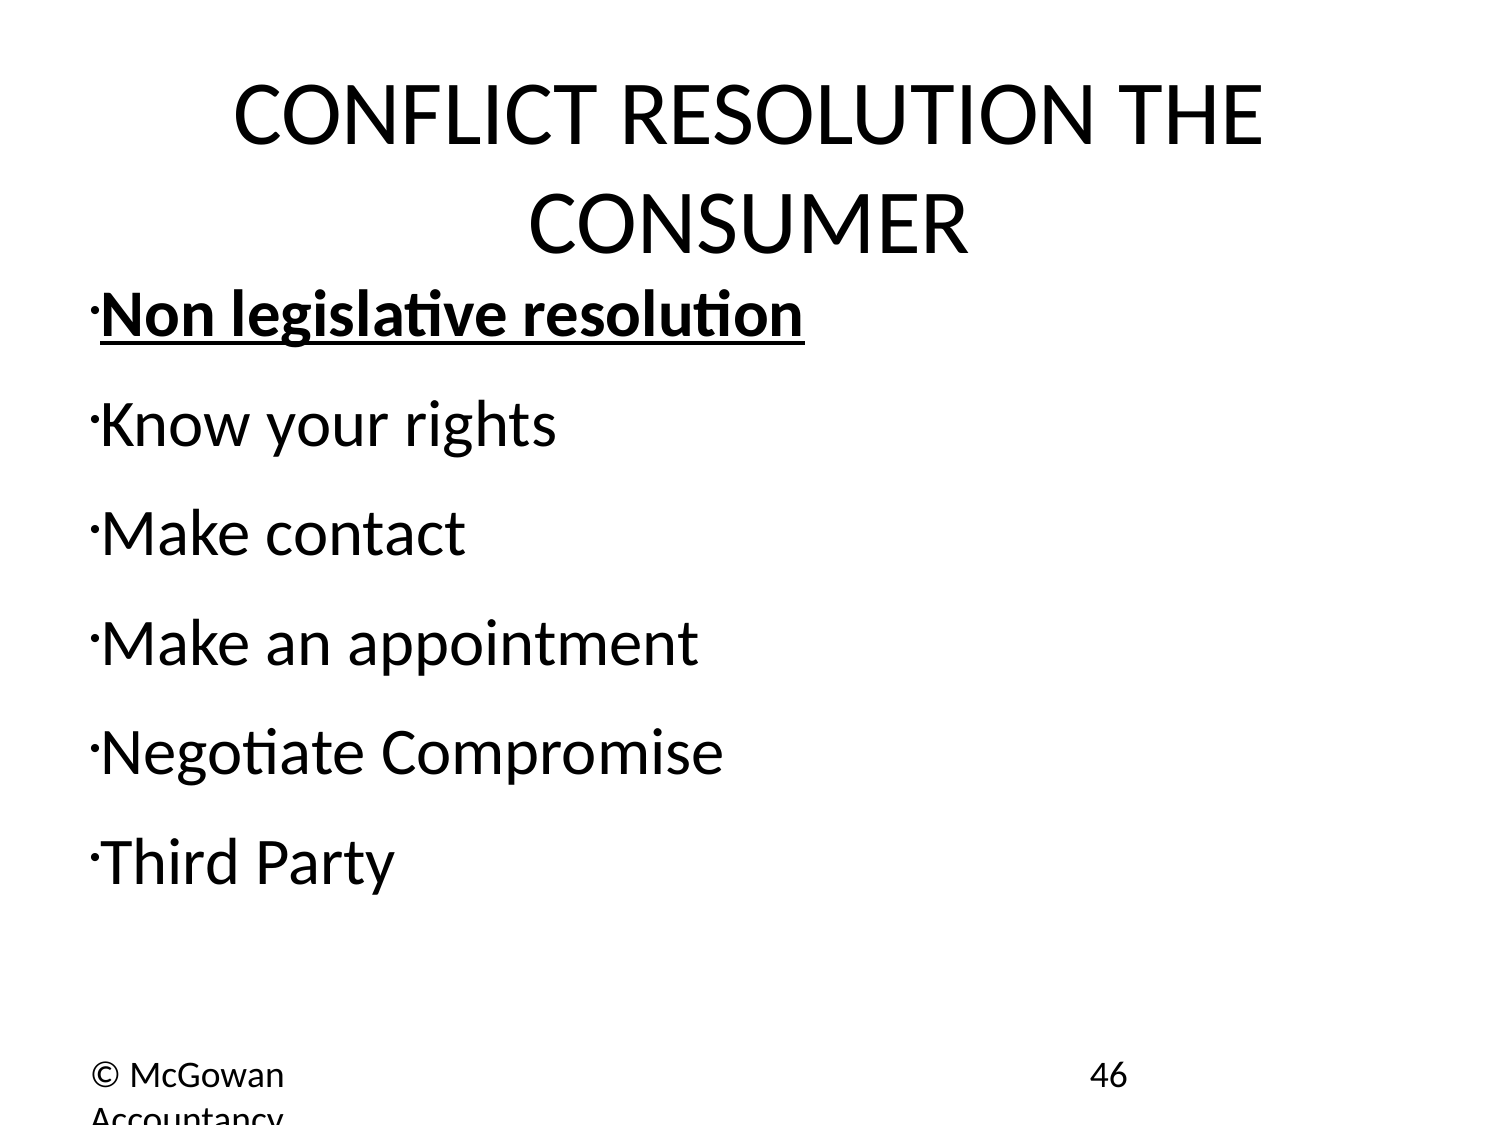

# CONFLICT RESOLUTION THE CONSUMER
Non legislative resolution
Know your rights
Make contact
Make an appointment
Negotiate Compromise
Third Party
© McGowan Accountancy Services
46